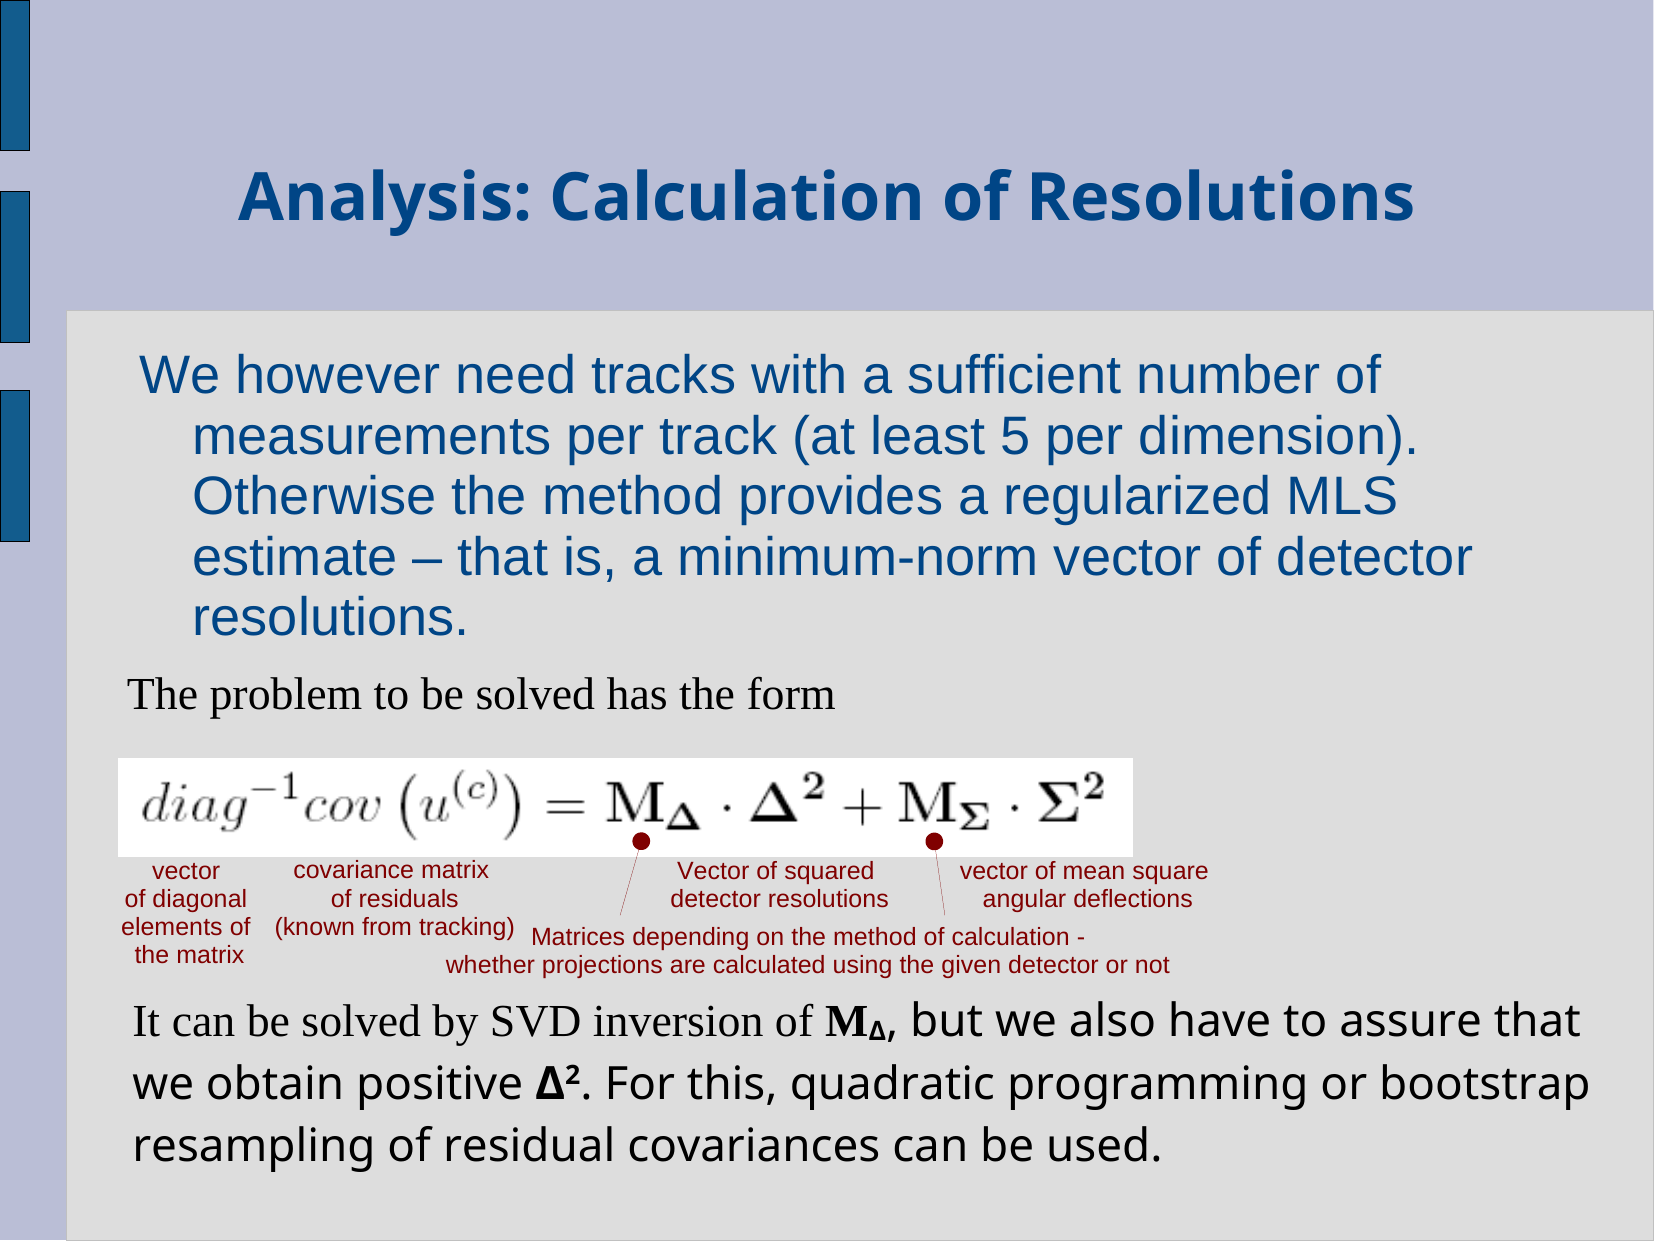

# Analysis: Calculation of Resolutions
We however need tracks with a sufficient number of measurements per track (at least 5 per dimension). Otherwise the method provides a regularized MLS estimate – that is, a minimum-norm vector of detector resolutions.
The problem to be solved has the form
covariance matrix
of residuals
(known from tracking)
Vector of squared
detector resolutions
vector of mean square
angular deflections
vector
of diagonal
elements of
the matrix
Matrices depending on the method of calculation -
whether projections are calculated using the given detector or not
It can be solved by SVD inversion of MΔ, but we also have to assure that we obtain positive Δ2. For this, quadratic programming or bootstrap resampling of residual covariances can be used.